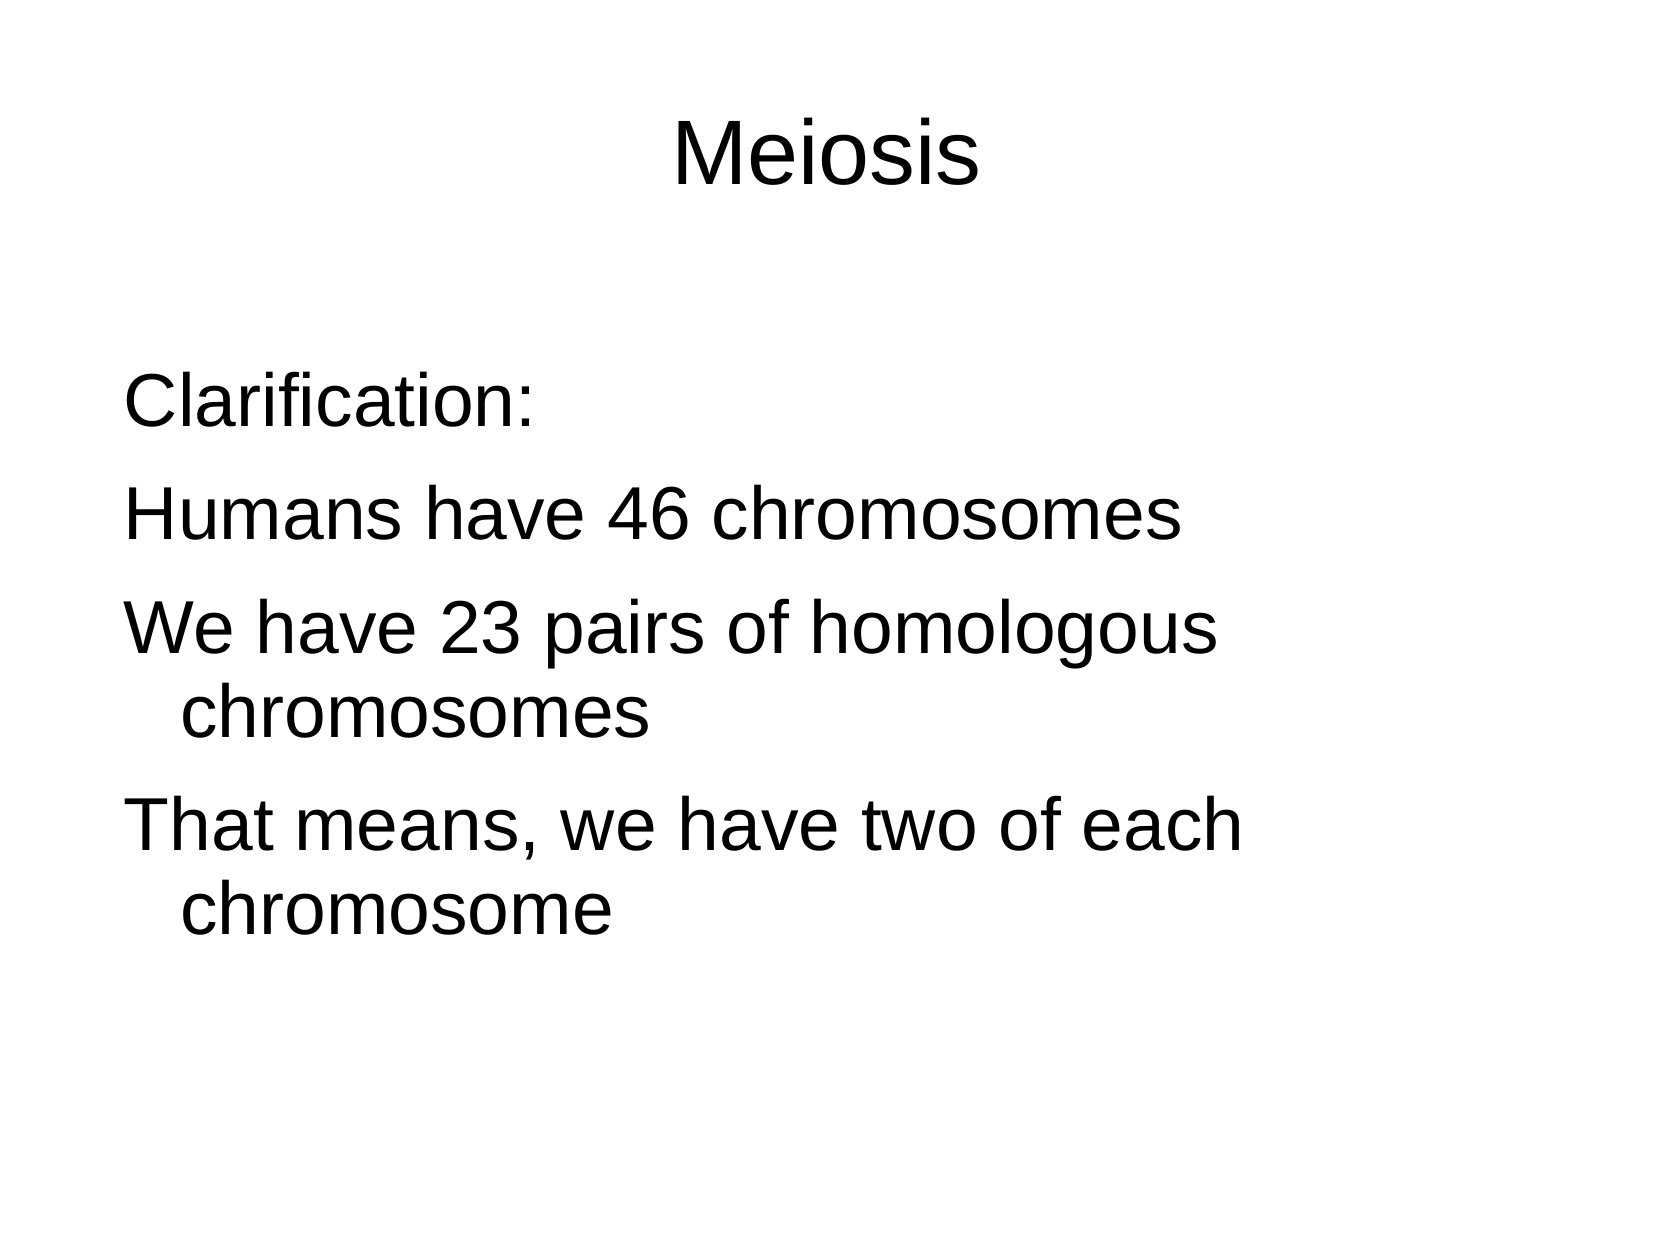

# Meiosis
Clarification:
Humans have 46 chromosomes
We have 23 pairs of homologous chromosomes
That means, we have two of each chromosome